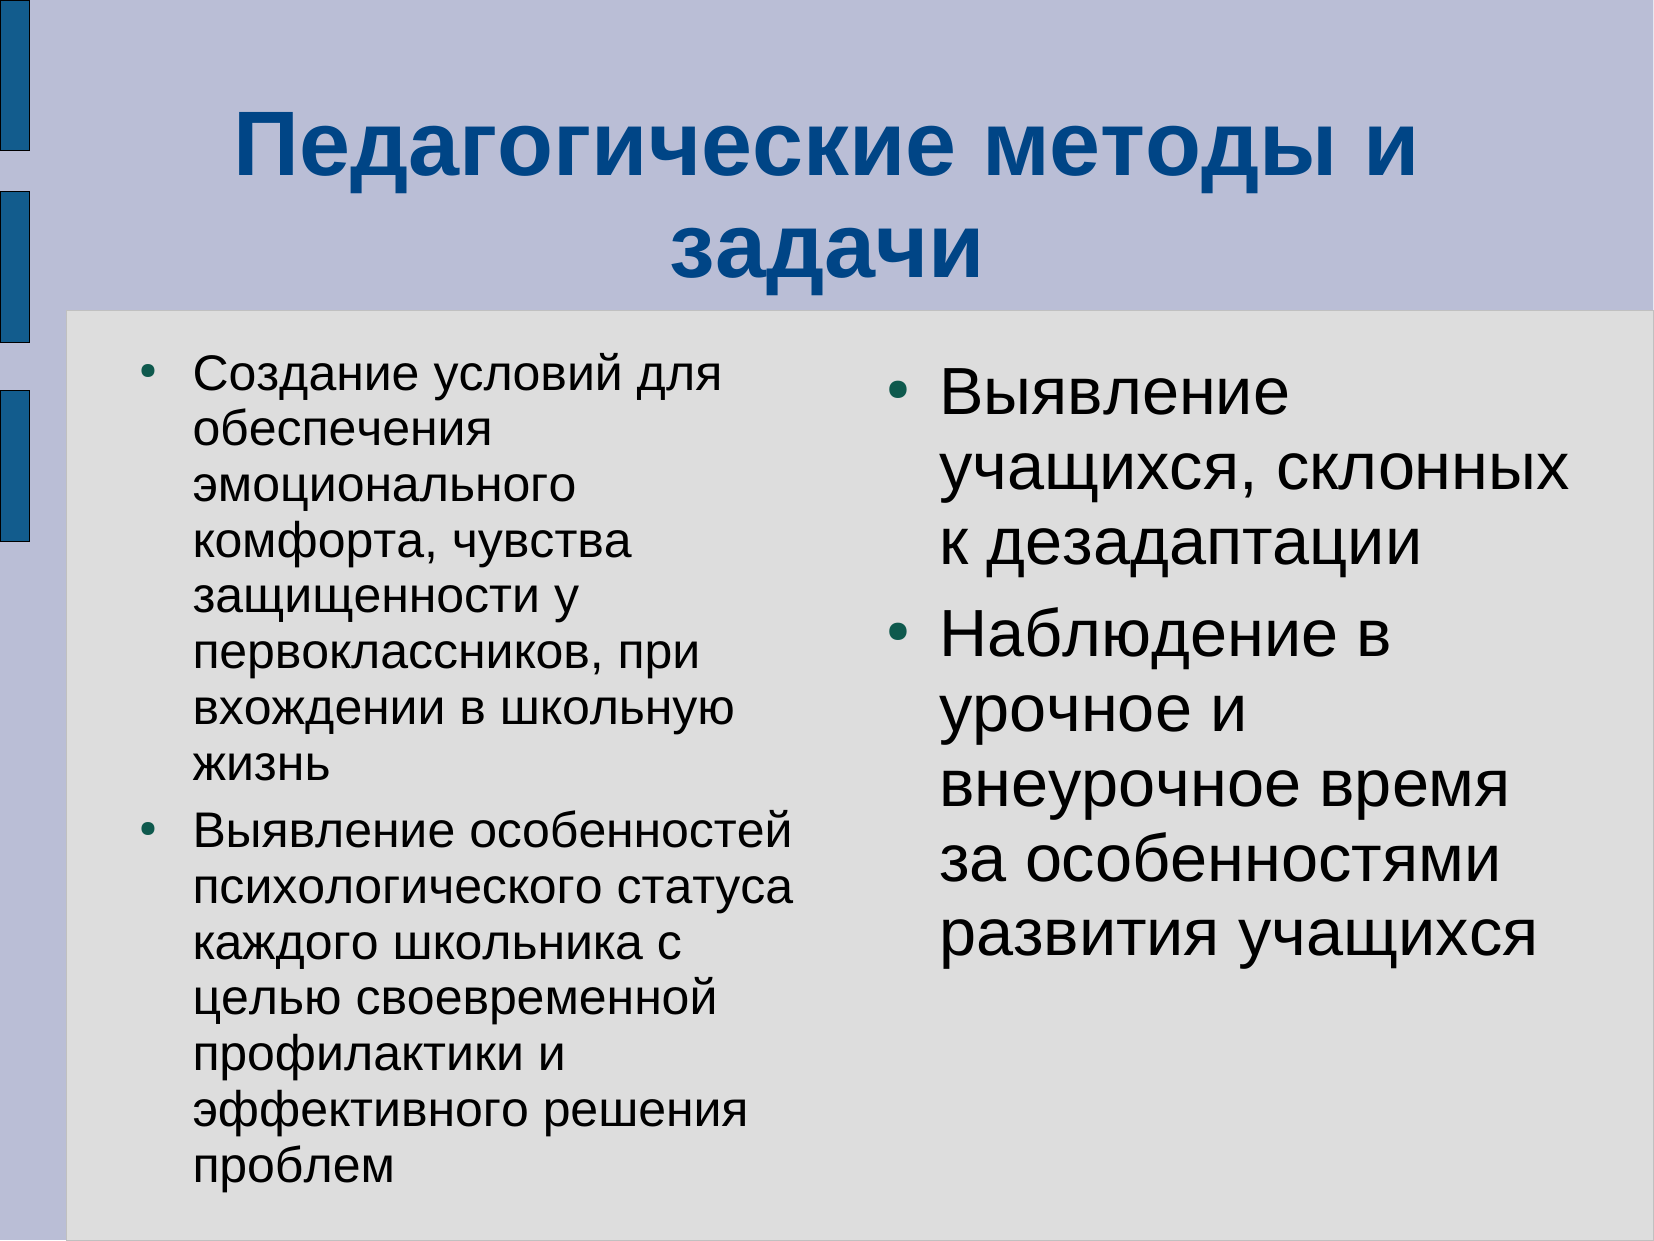

# Педагогические методы и задачи
Создание условий для обеспечения эмоционального комфорта, чувства защищенности у первоклассников, при вхождении в школьную жизнь
Выявление особенностей психологического статуса каждого школьника с целью своевременной профилактики и эффективного решения проблем
Выявление учащихся, склонных к дезадаптации
Наблюдение в урочное и внеурочное время за особенностями развития учащихся